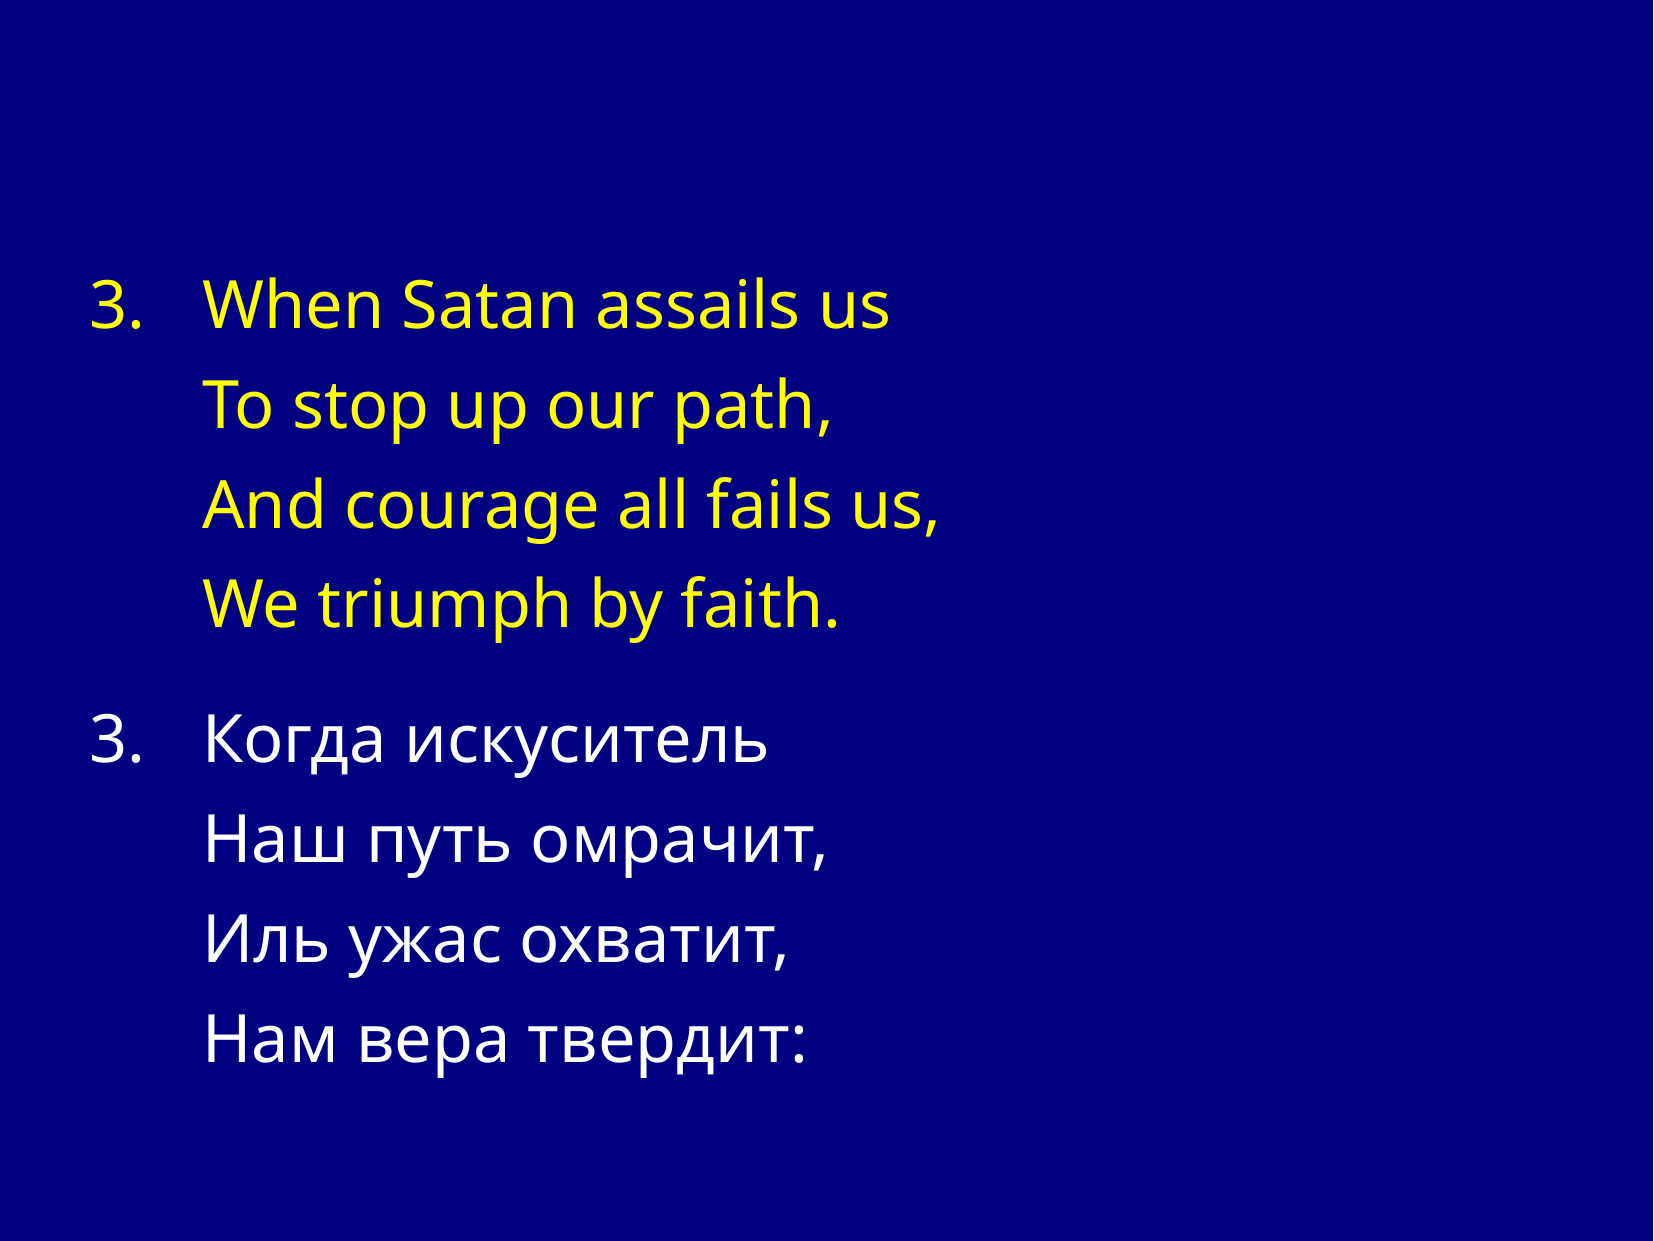

3.	When Satan assails us
	To stop up our path,
	And courage all fails us,
	We triumph by faith.
3.	Когда искуситель
	Наш путь омрачит,
	Иль ужас охватит,
	Нам вера твердит: